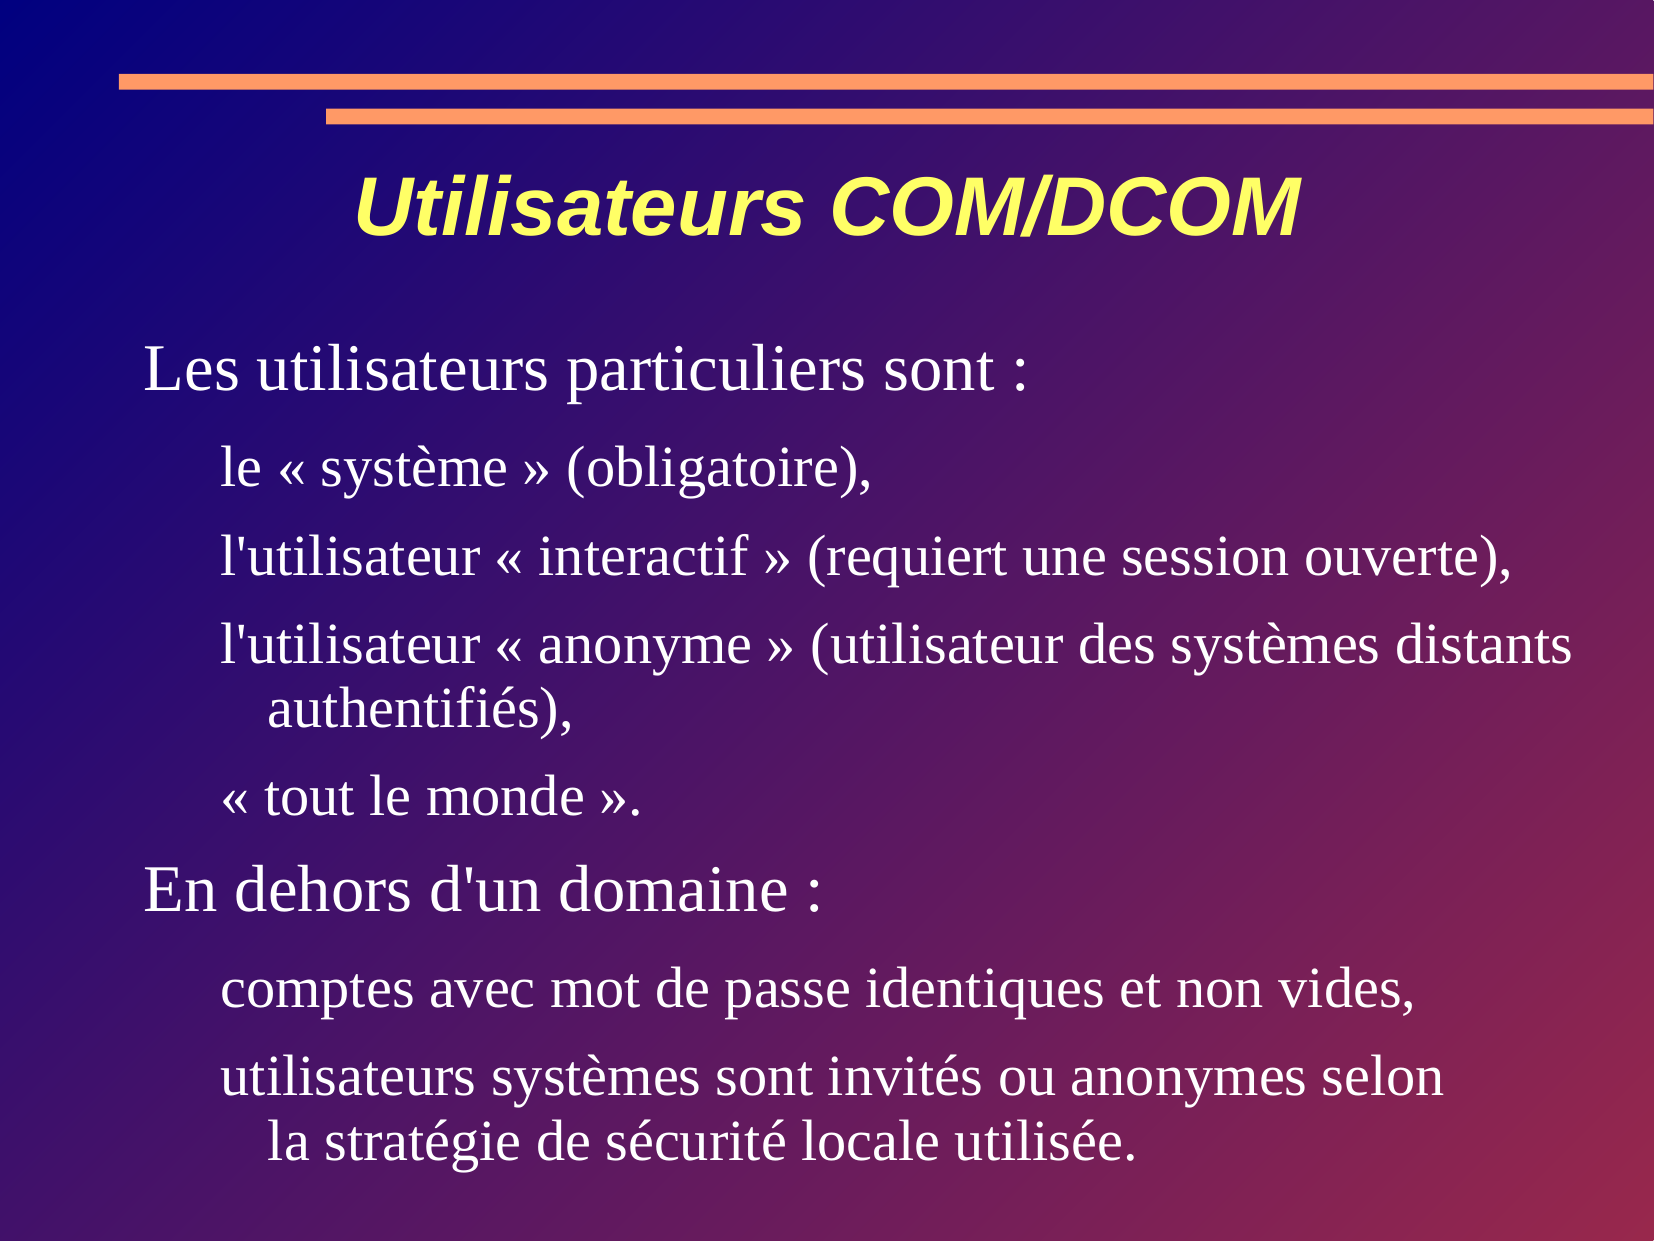

# Utilisateurs COM/DCOM
Les utilisateurs particuliers sont :
le « système » (obligatoire),
l'utilisateur « interactif » (requiert une session ouverte),
l'utilisateur « anonyme » (utilisateur des systèmes distants authentifiés),
« tout le monde ».
En dehors d'un domaine :
comptes avec mot de passe identiques et non vides,
utilisateurs systèmes sont invités ou anonymes selon
la stratégie de sécurité locale utilisée.